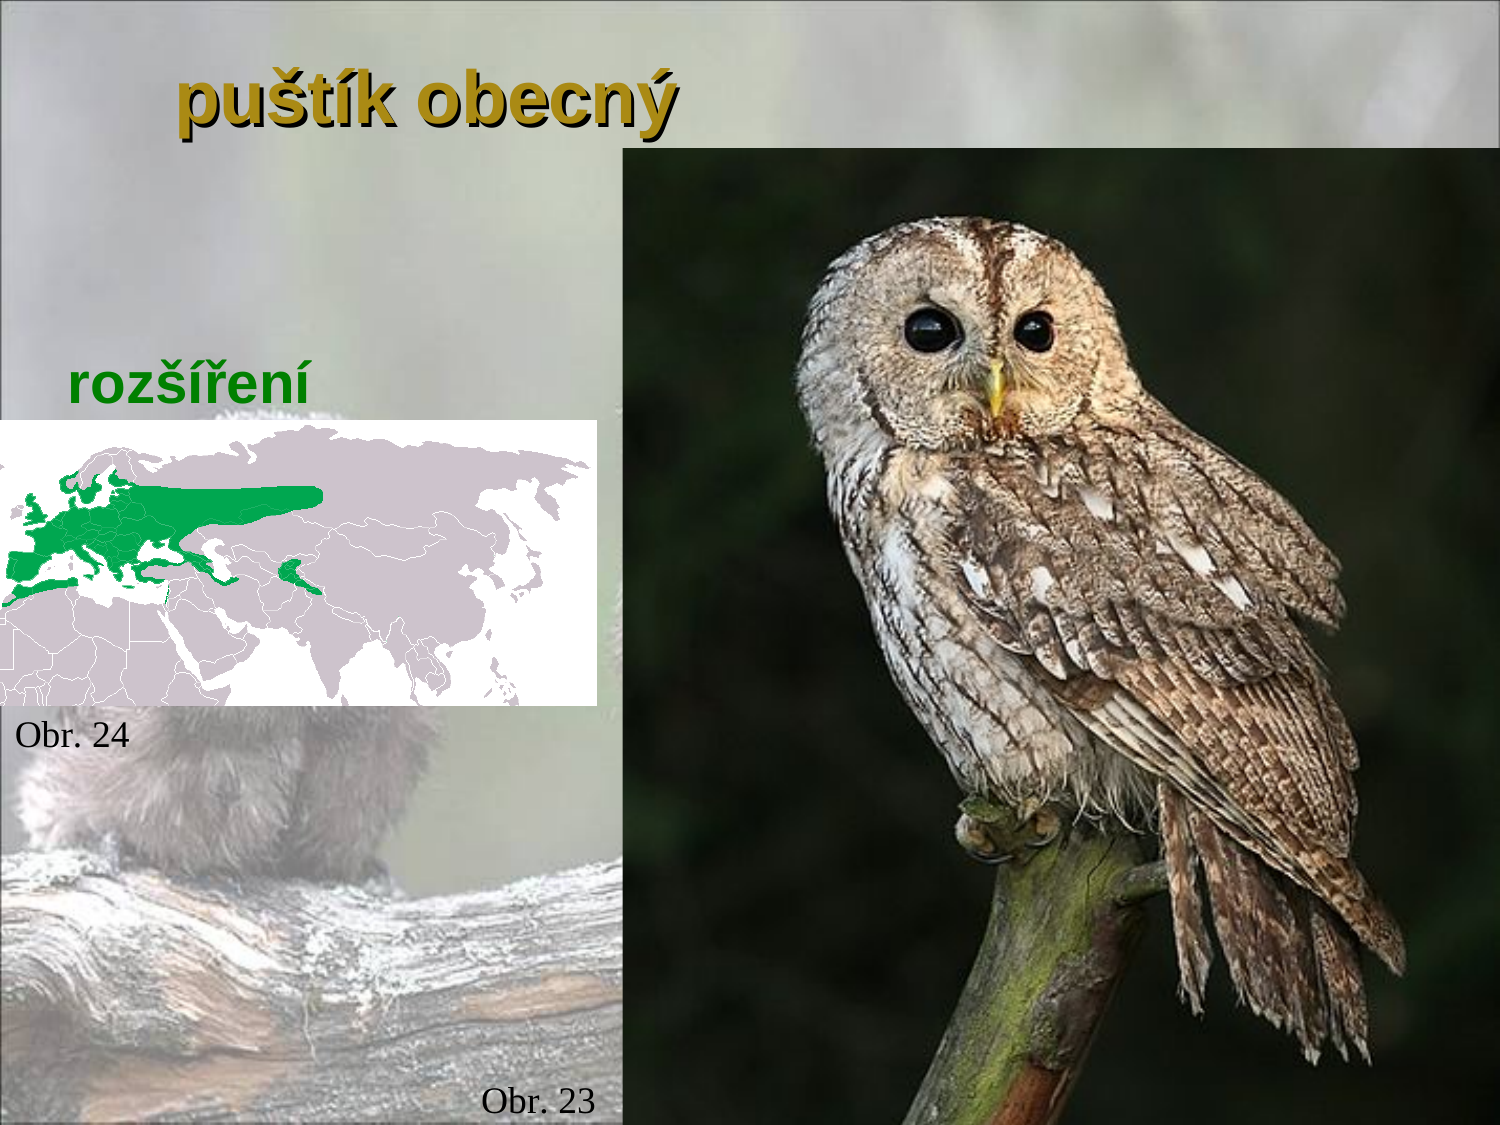

# puštík obecný
rozšíření
Obr. 24
Obr. 23